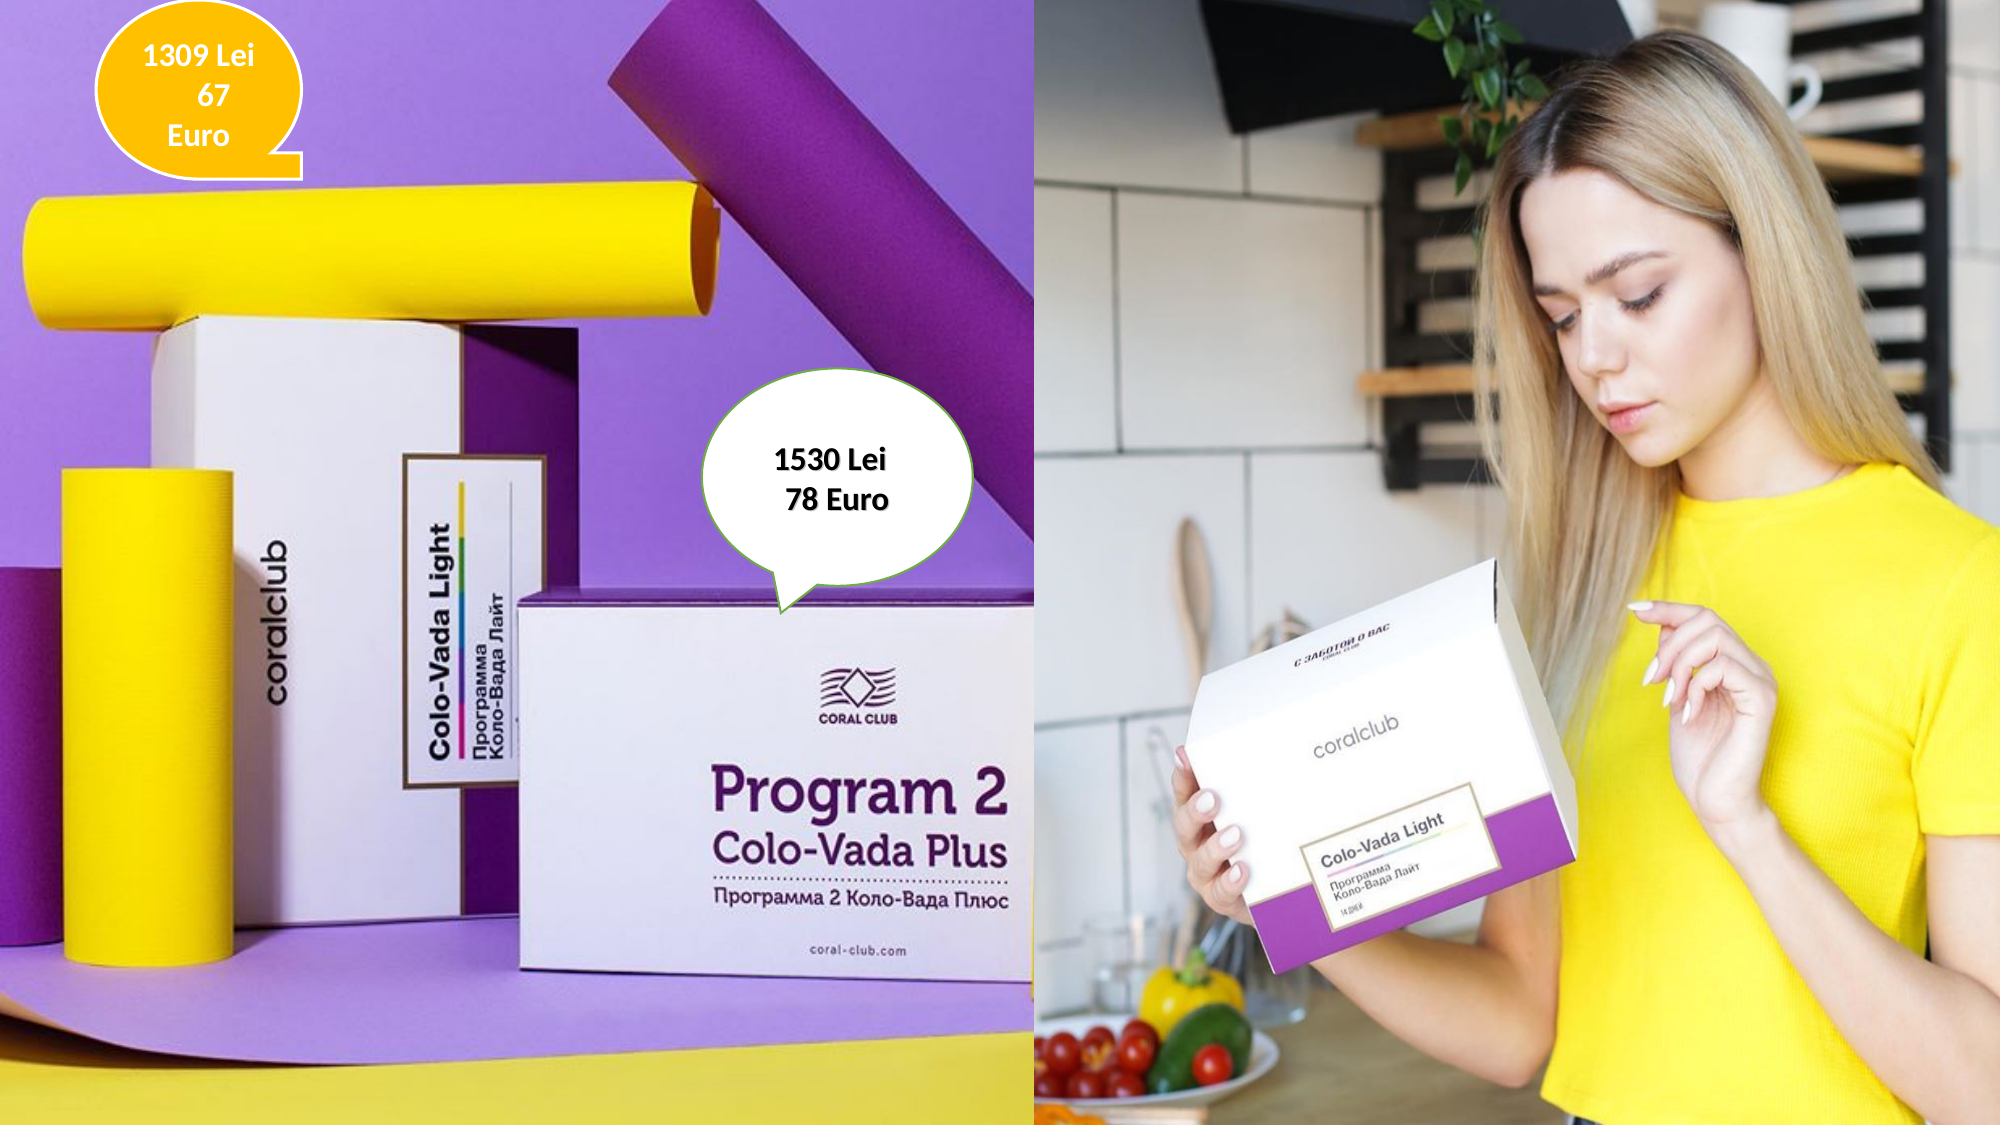

1309 Lei 67 Euro
1530 Lei 78 Euro